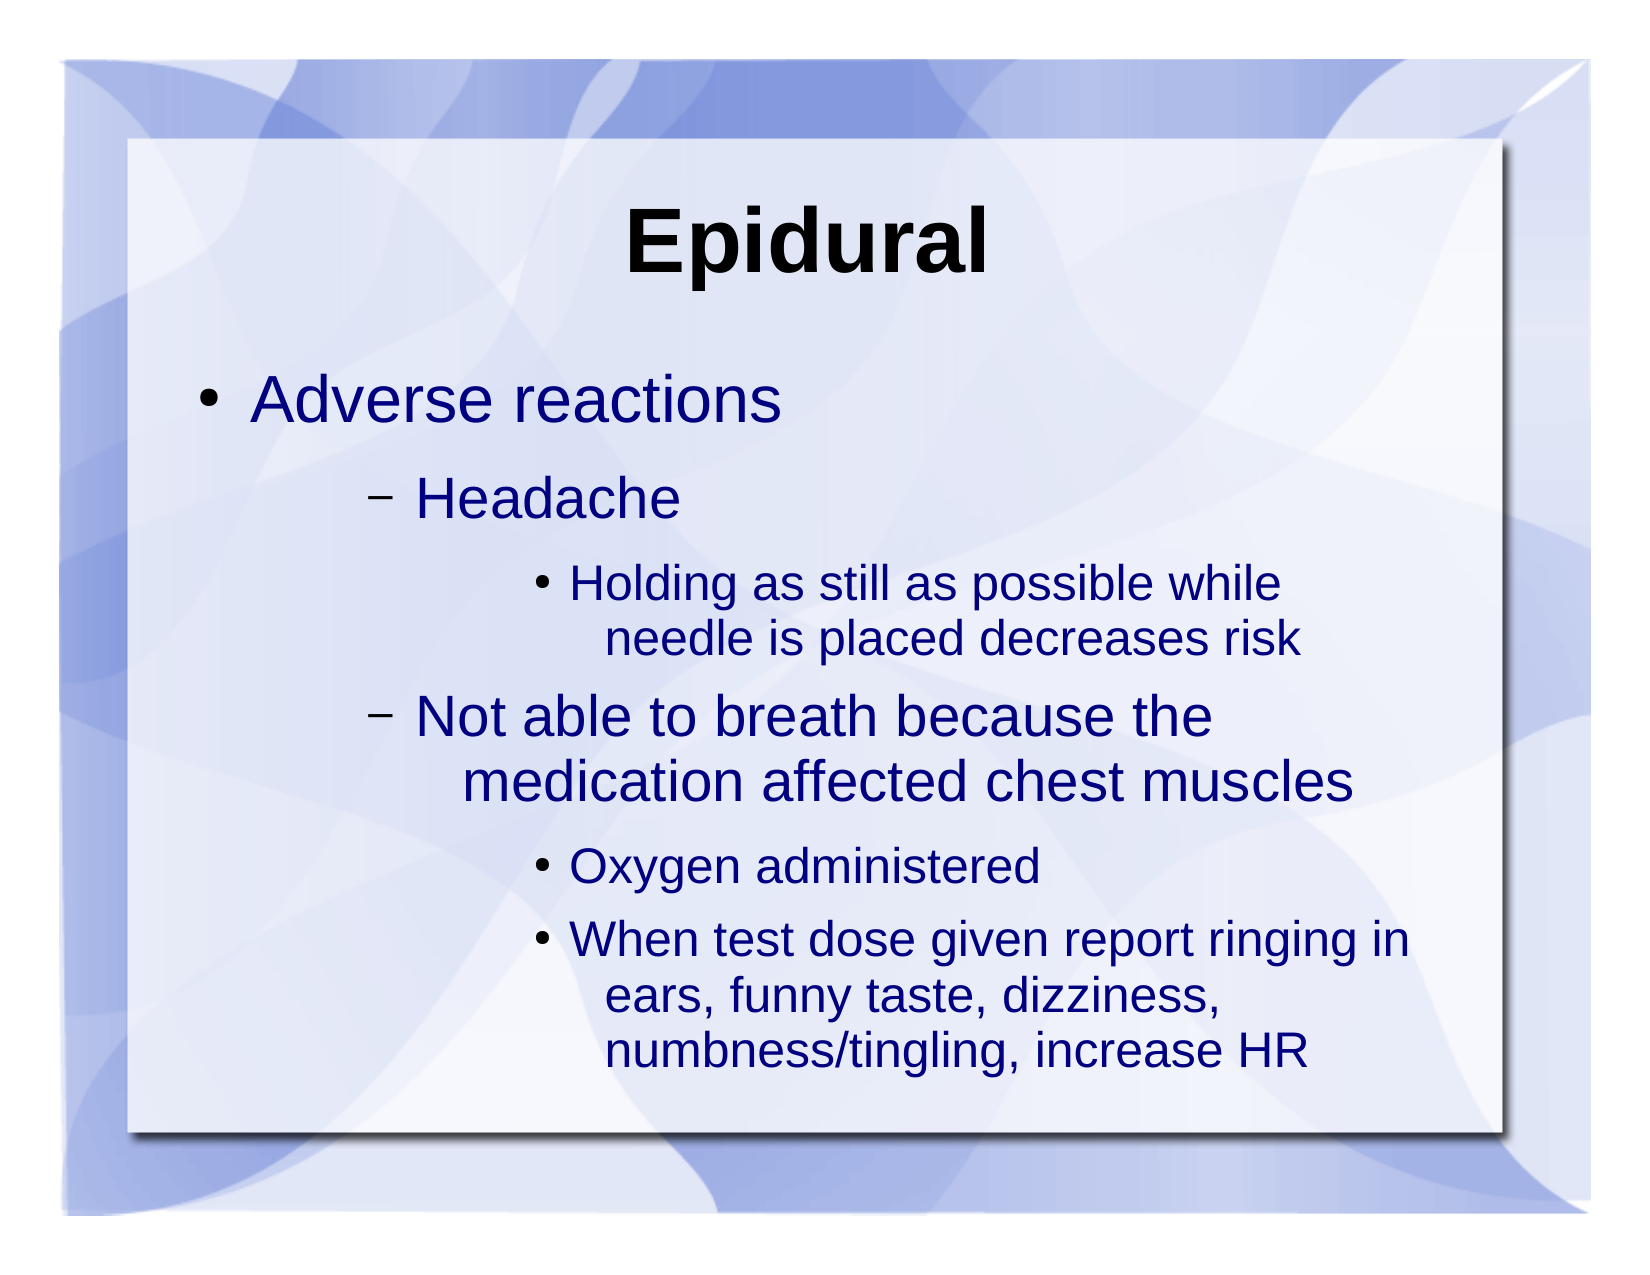

# Epidural
Adverse reactions
Headache
Holding as still as possible while needle is placed decreases risk
Not able to breath because the medication affected chest muscles
Oxygen administered
When test dose given report ringing in ears, funny taste, dizziness, numbness/tingling, increase HR